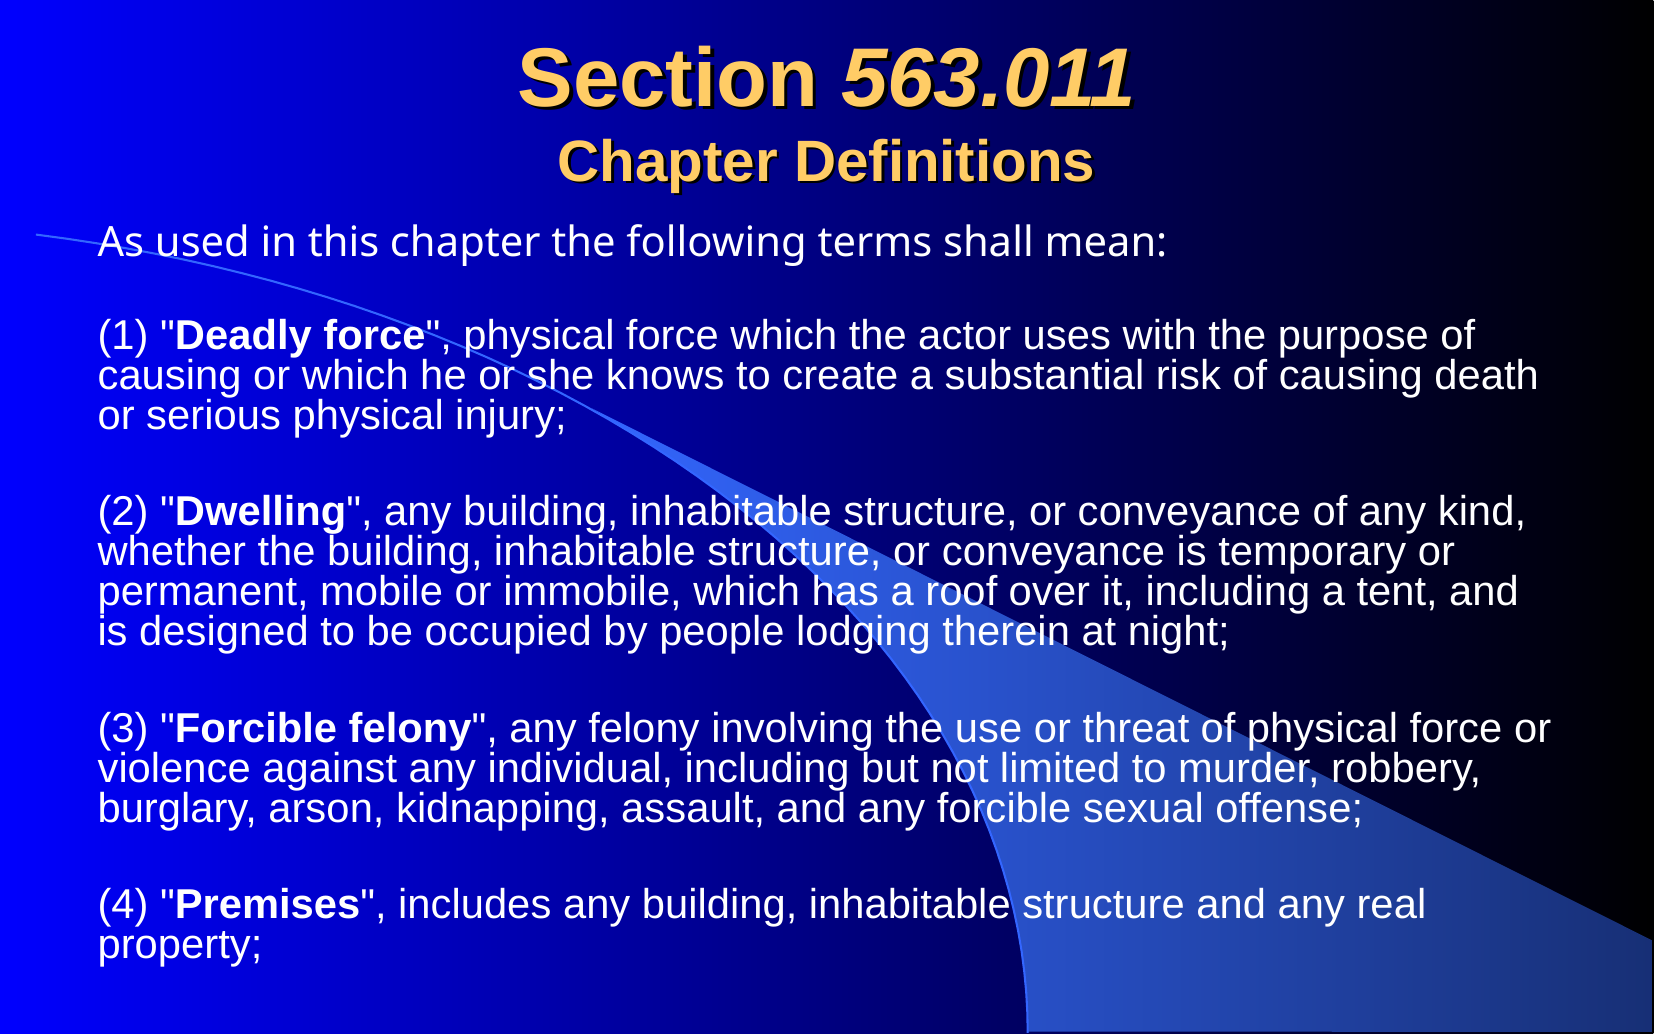

# Section 563.011 Chapter Definitions
As used in this chapter the following terms shall mean:
(1) "Deadly force", physical force which the actor uses with the purpose of causing or which he or she knows to create a substantial risk of causing death or serious physical injury;
(2) "Dwelling", any building, inhabitable structure, or conveyance of any kind, whether the building, inhabitable structure, or conveyance is temporary or permanent, mobile or immobile, which has a roof over it, including a tent, and is designed to be occupied by people lodging therein at night;
(3) "Forcible felony", any felony involving the use or threat of physical force or violence against any individual, including but not limited to murder, robbery, burglary, arson, kidnapping, assault, and any forcible sexual offense;
(4) "Premises", includes any building, inhabitable structure and any real property;